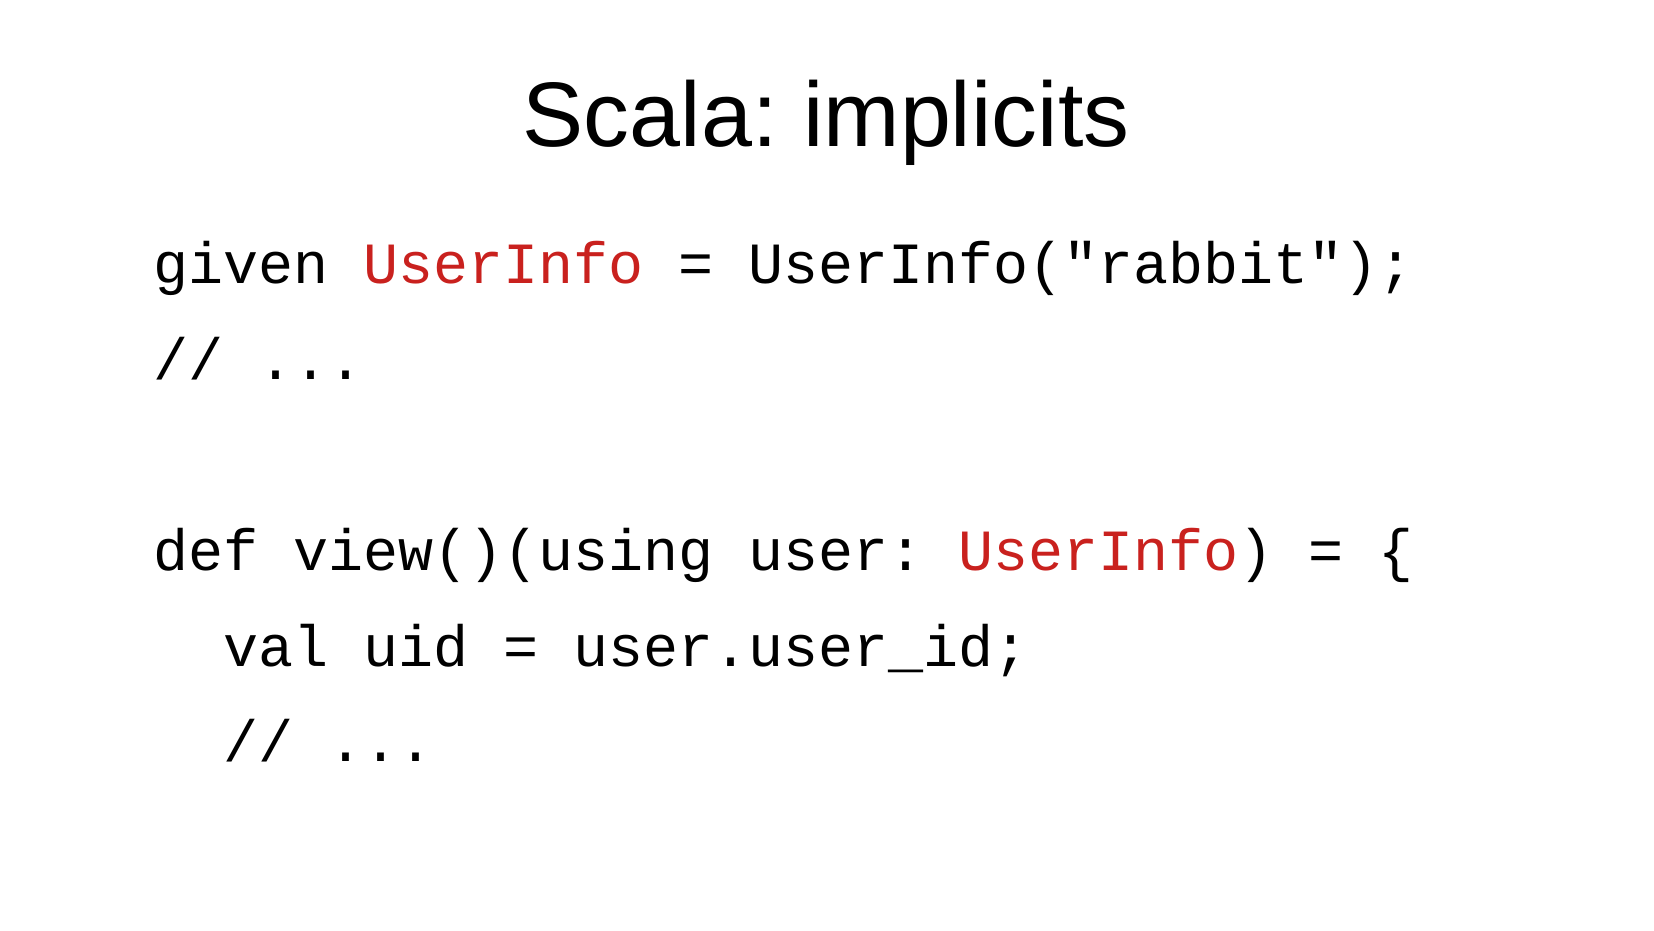

# Scala: implicits
given UserInfo = UserInfo("rabbit");
// ...
def view()(using user: UserInfo) = {
 val uid = user.user_id;
 // ...